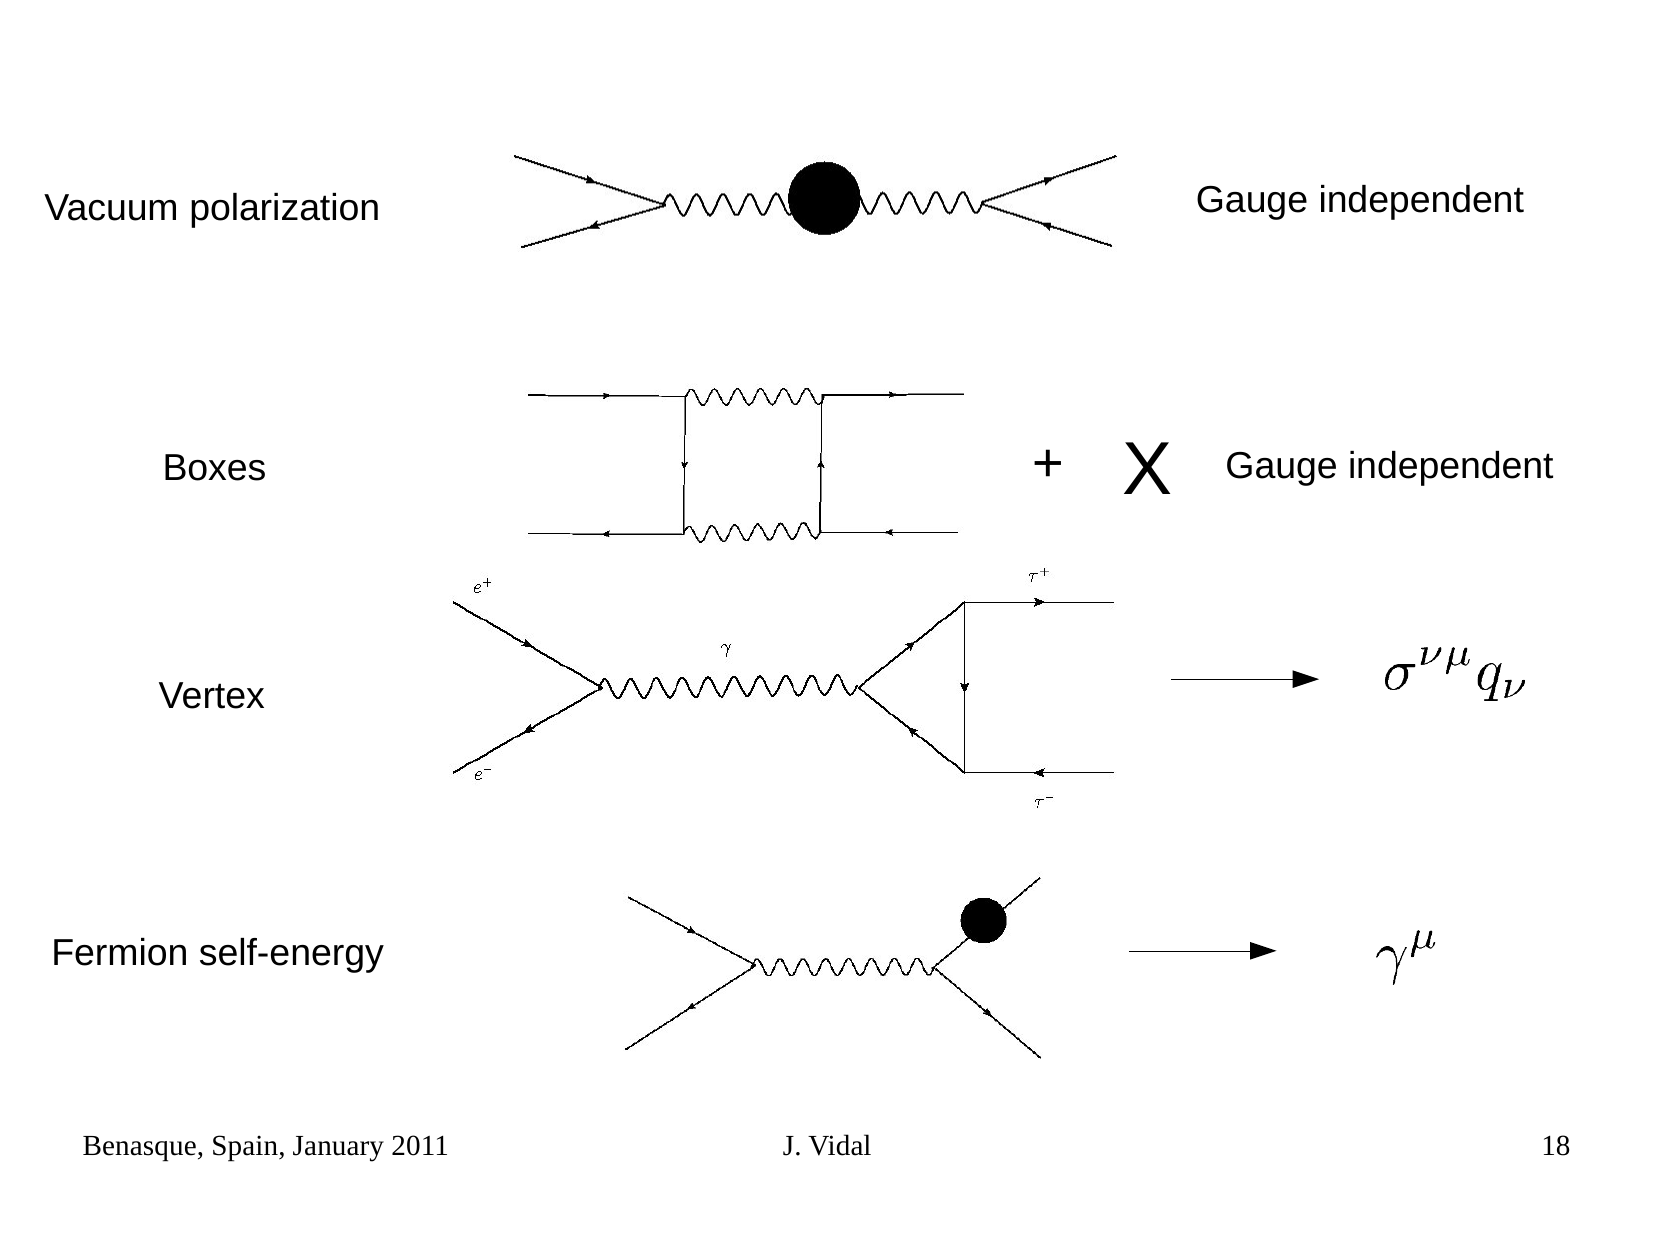

Gauge independent
Vacuum polarization
X
+
Gauge independent
Boxes
Vertex
Fermion self-energy
Benasque, Spain, January 2011
J. Vidal
18